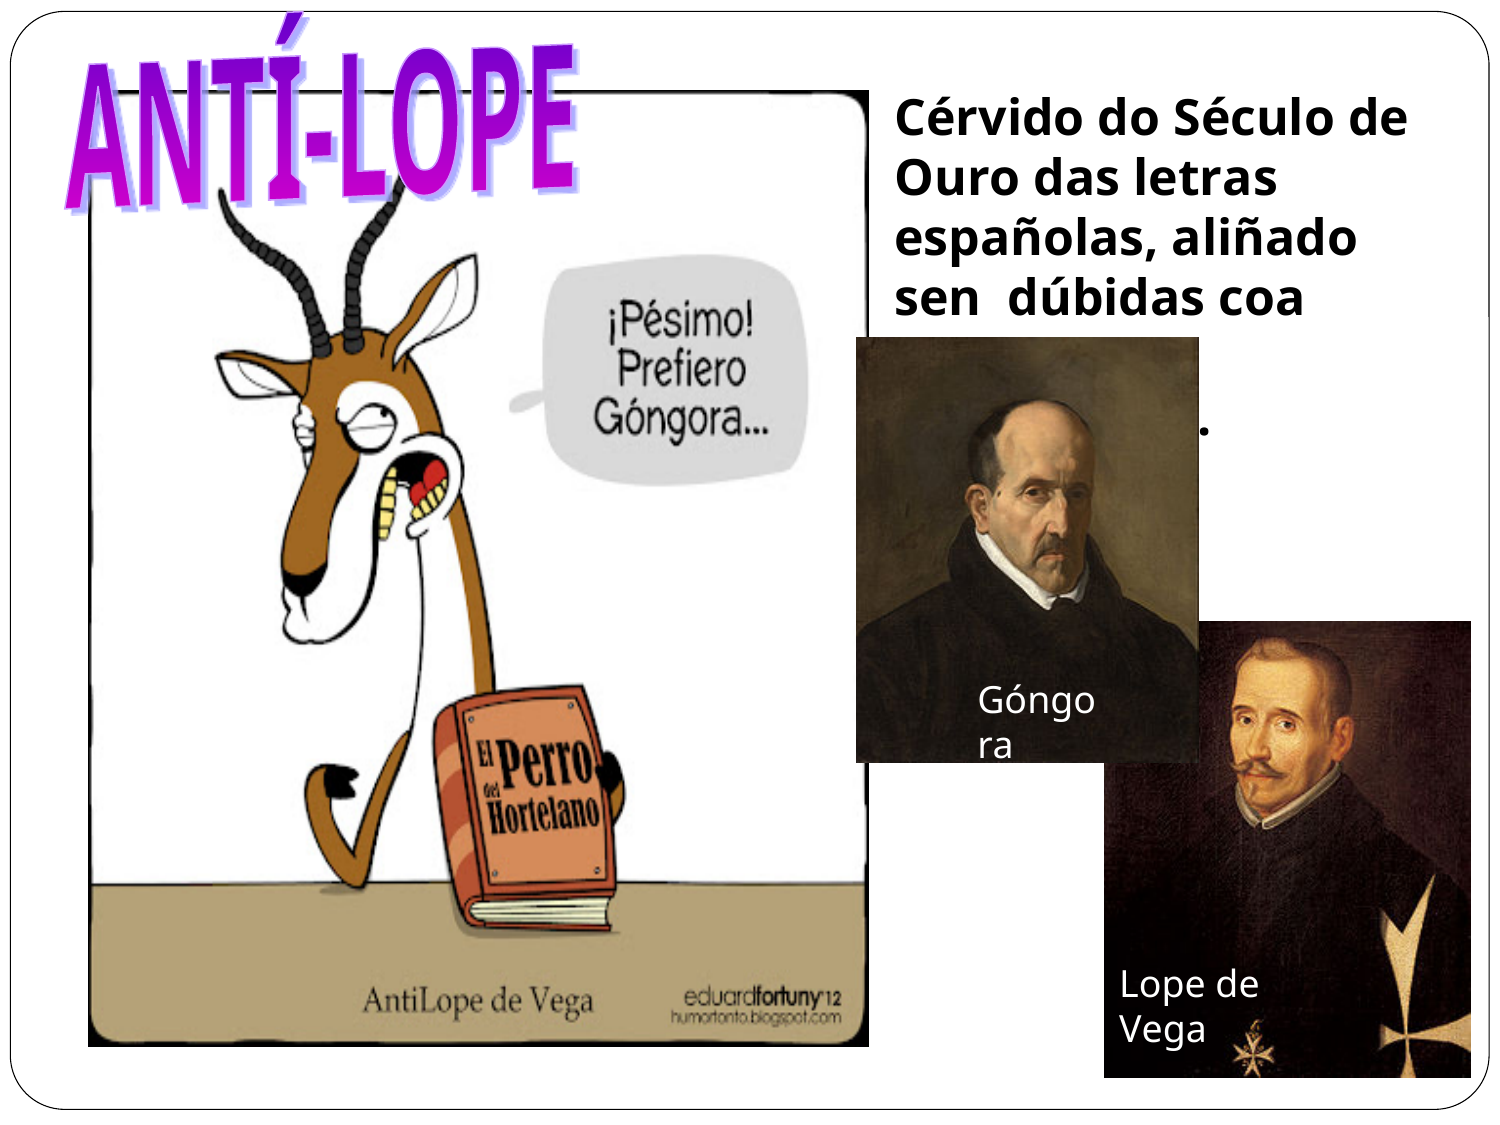

ANTÍ-LOPE
Cérvido do Século de Ouro das letras españolas, aliñado sen dúbidas coa tendencia culteranista.
Góngora
Lope de Vega